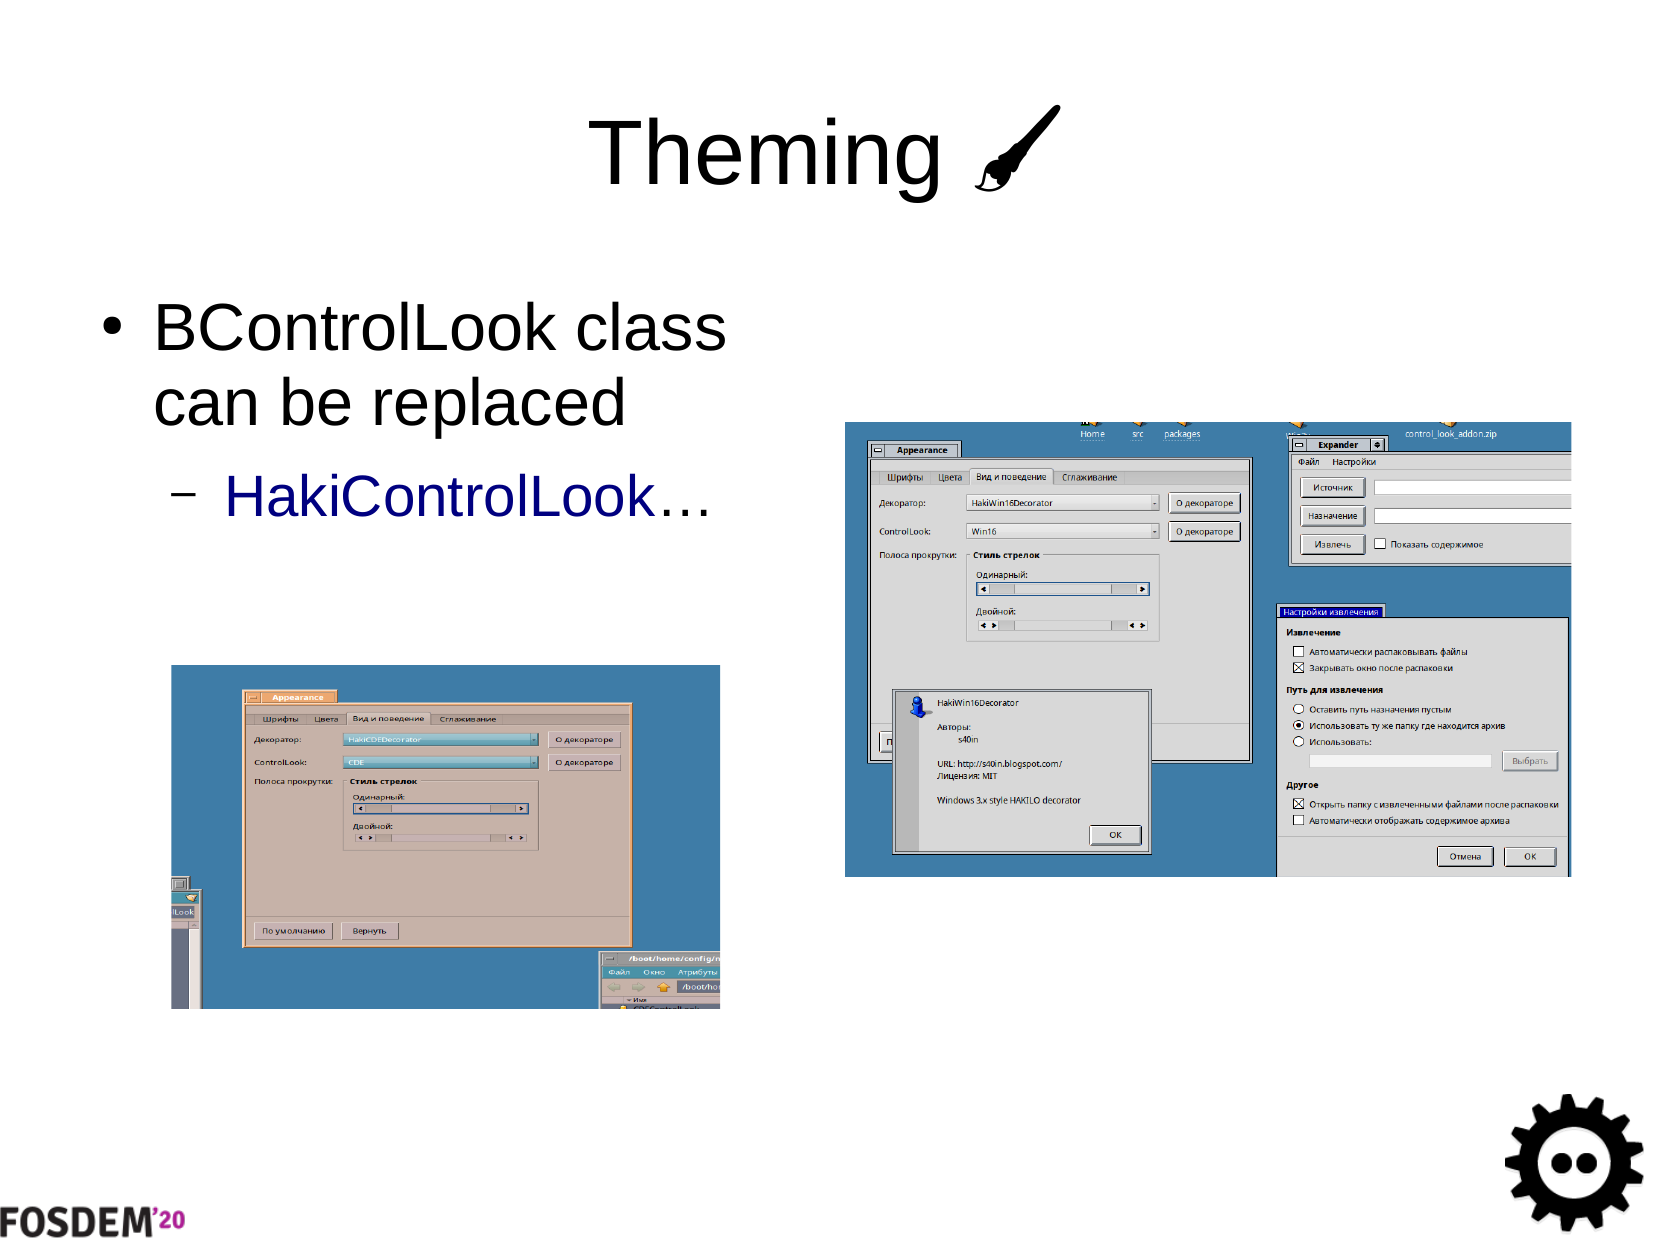

# Theming 🖌
BControlLook class can be replaced
HakiControlLook…